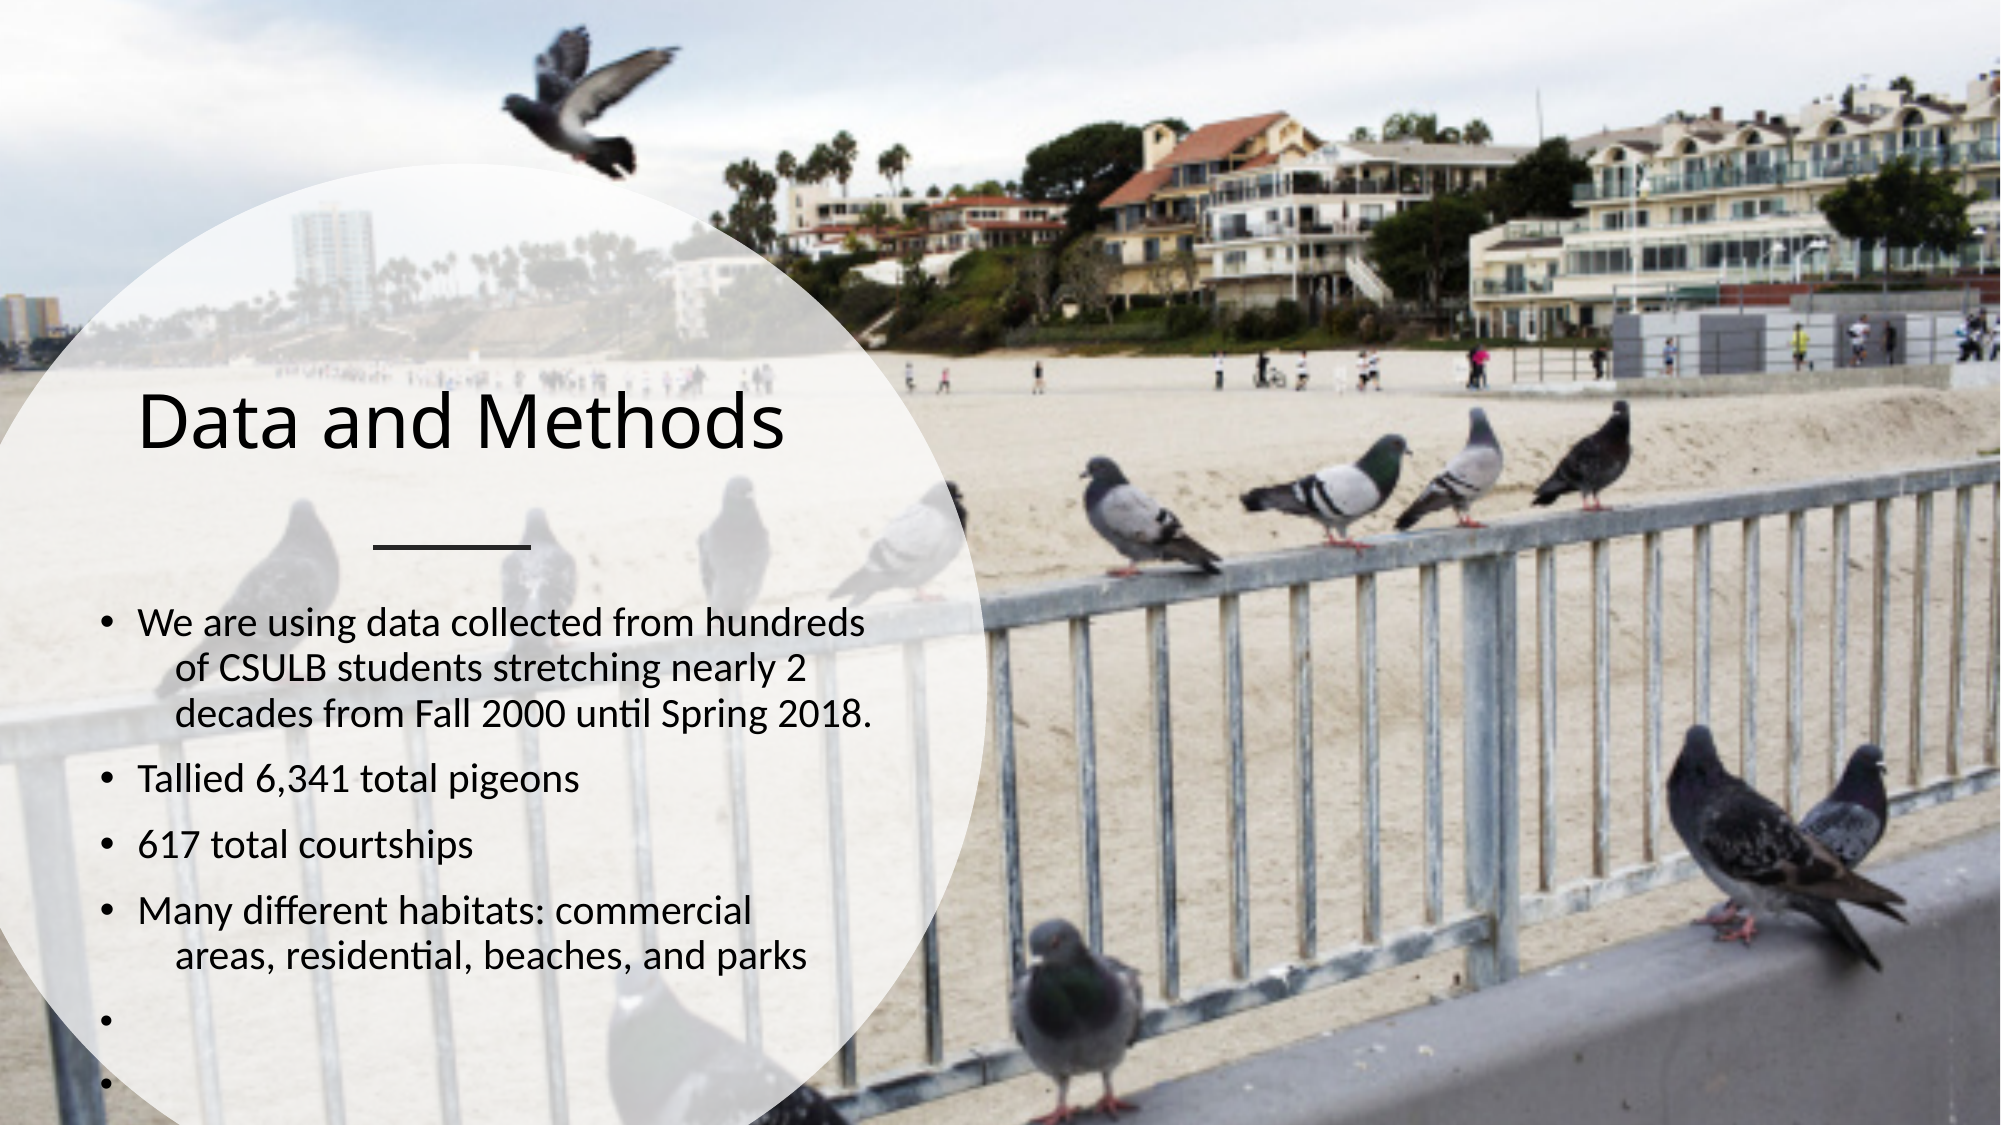

# Data and Methods
We are using data collected from hundreds of CSULB students stretching nearly 2 decades from Fall 2000 until Spring 2018.
Tallied 6,341 total pigeons
617 total courtships
Many different habitats: commercial areas, residential, beaches, and parks